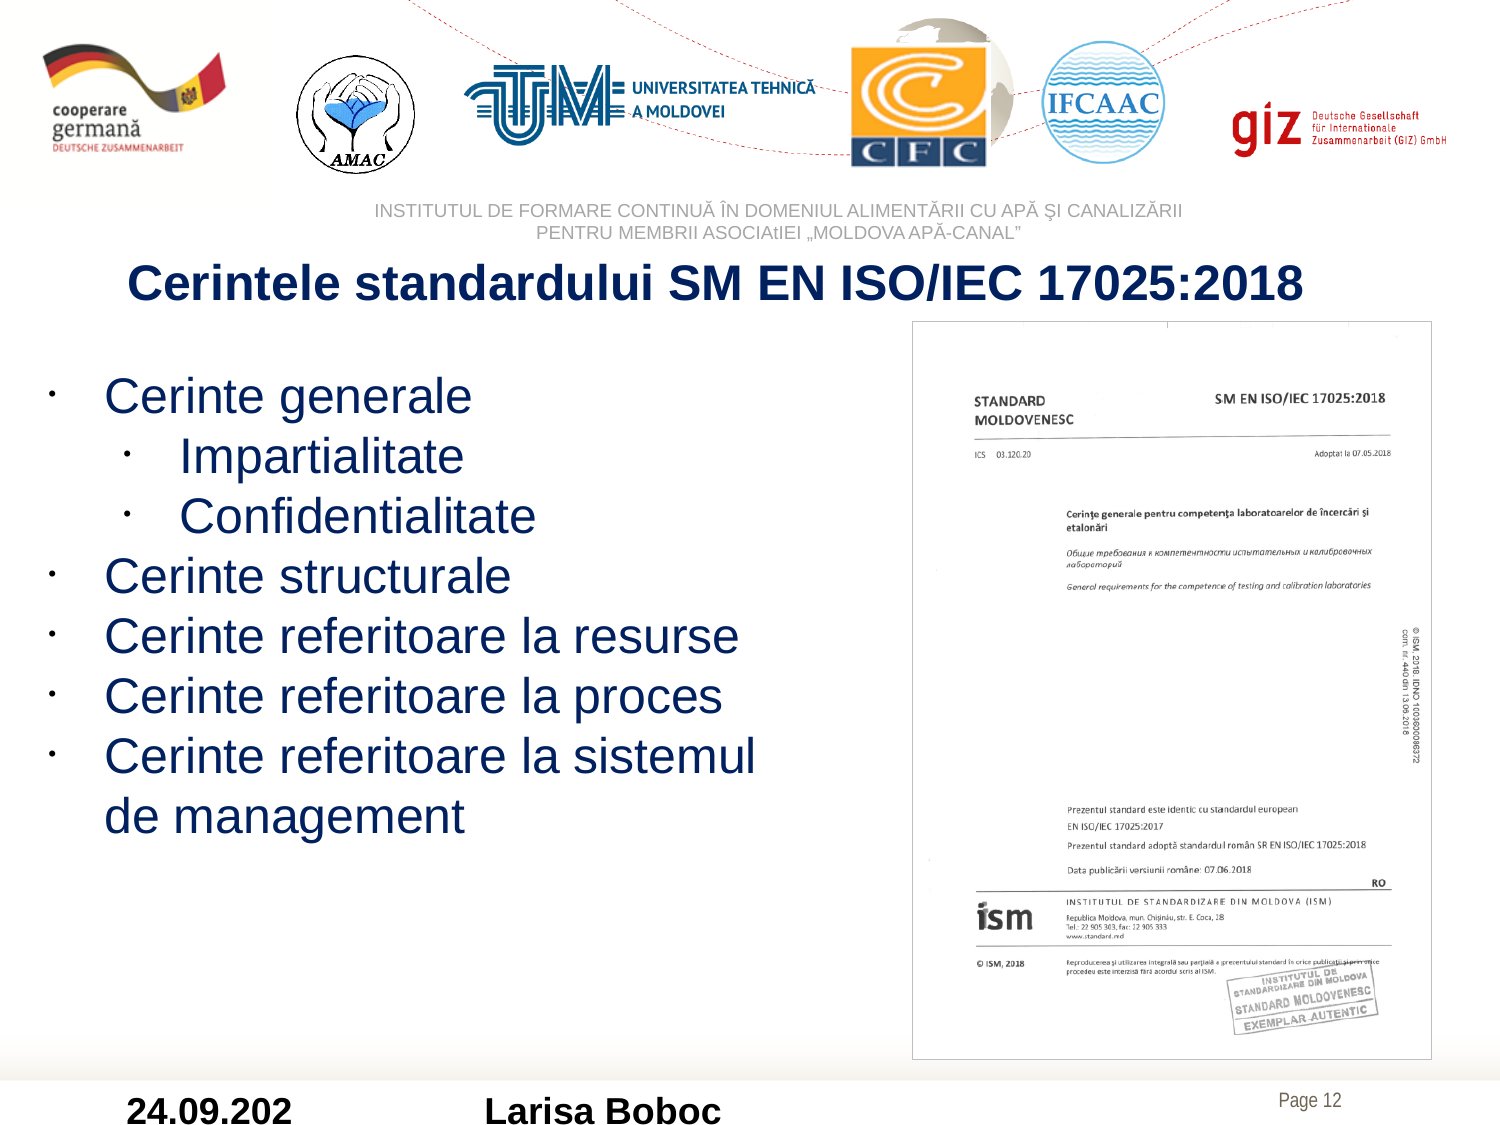

INSTITUTUL DE FORMARE CONTINUĂ ÎN DOMENIUL ALIMENTĂRII CU APĂ ŞI CANALIZĂRII
PENTRU MEMBRII ASOCIAtIEI „MOLDOVA APĂ-CANAL”
# Cerintele standardului SM EN ISO/IEC 17025:2018
Cerinte generale
Impartialitate
Confidentialitate
Cerinte structurale
Cerinte referitoare la resurse
Cerinte referitoare la proces
Cerinte referitoare la sistemul de management
Larisa Boboc